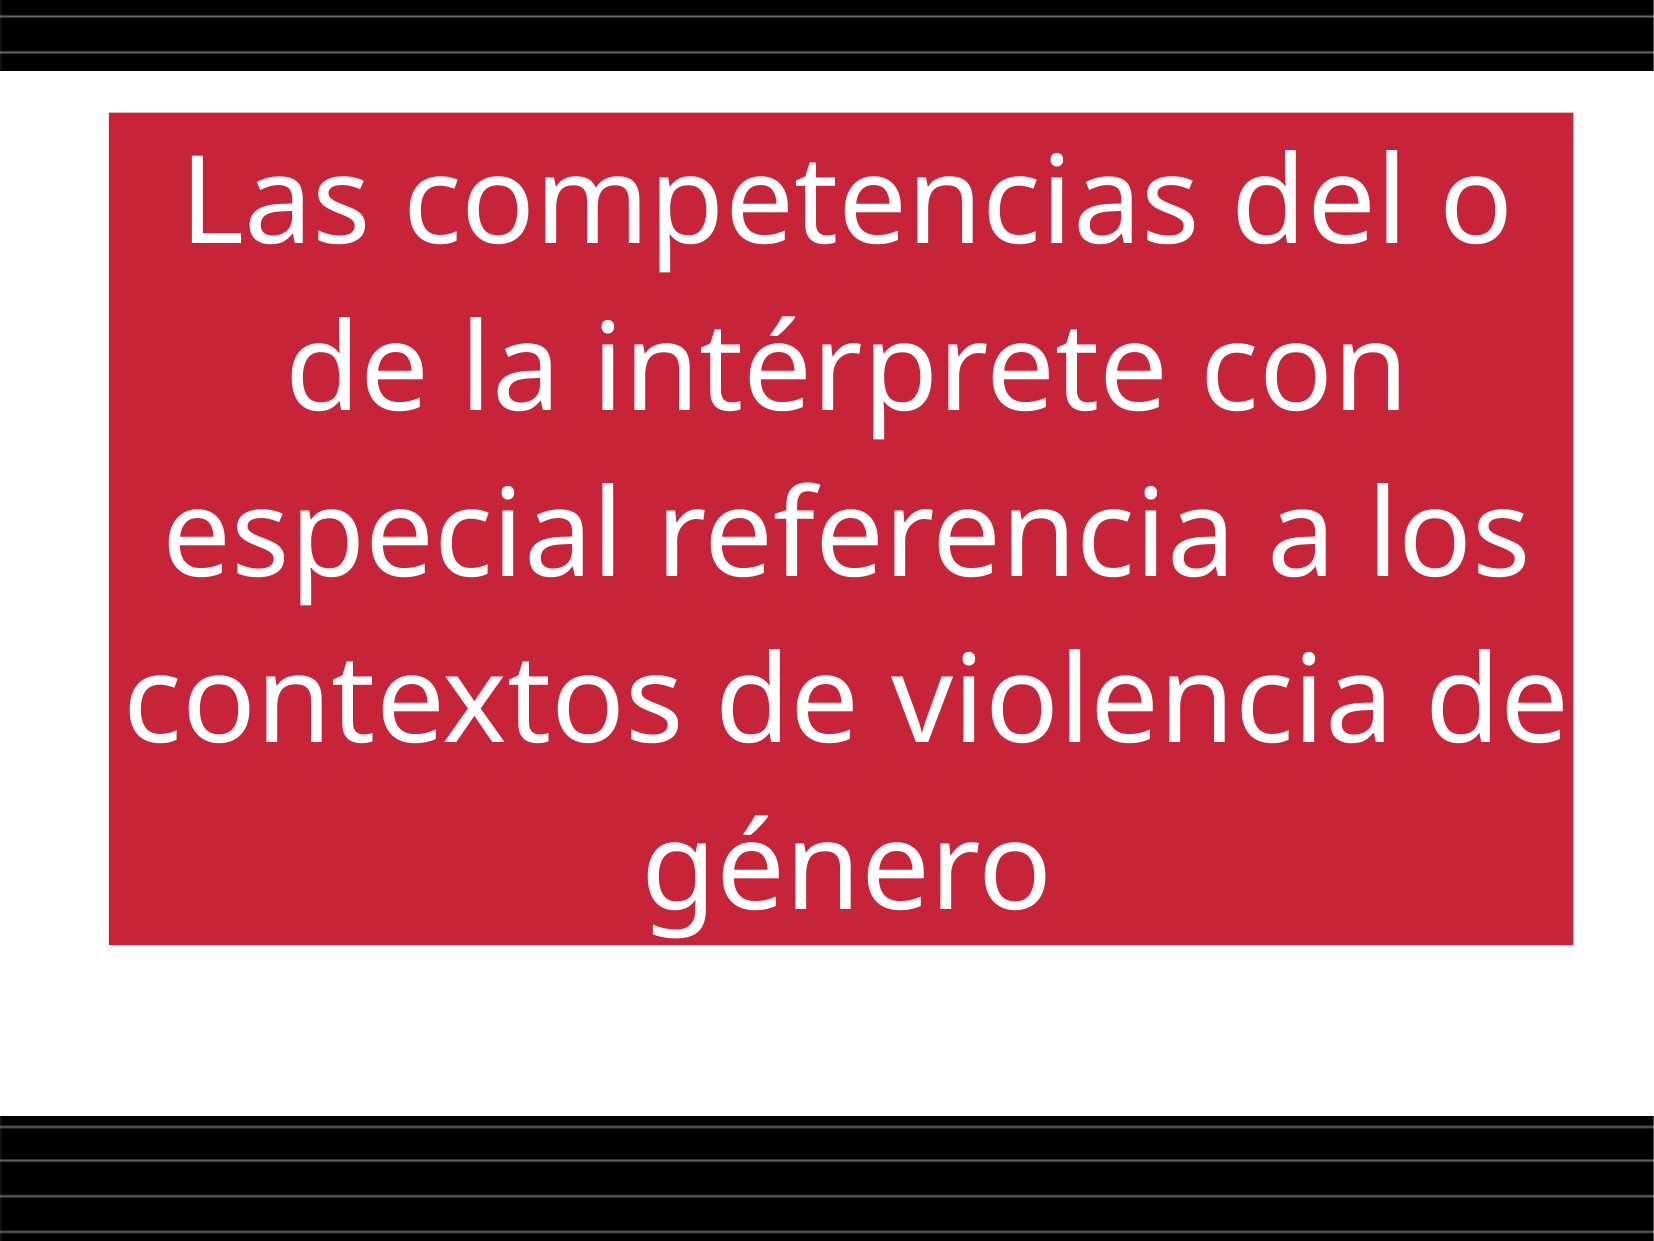

# Las competencias del o de la intérprete con especial referencia a los contextos de violencia de género